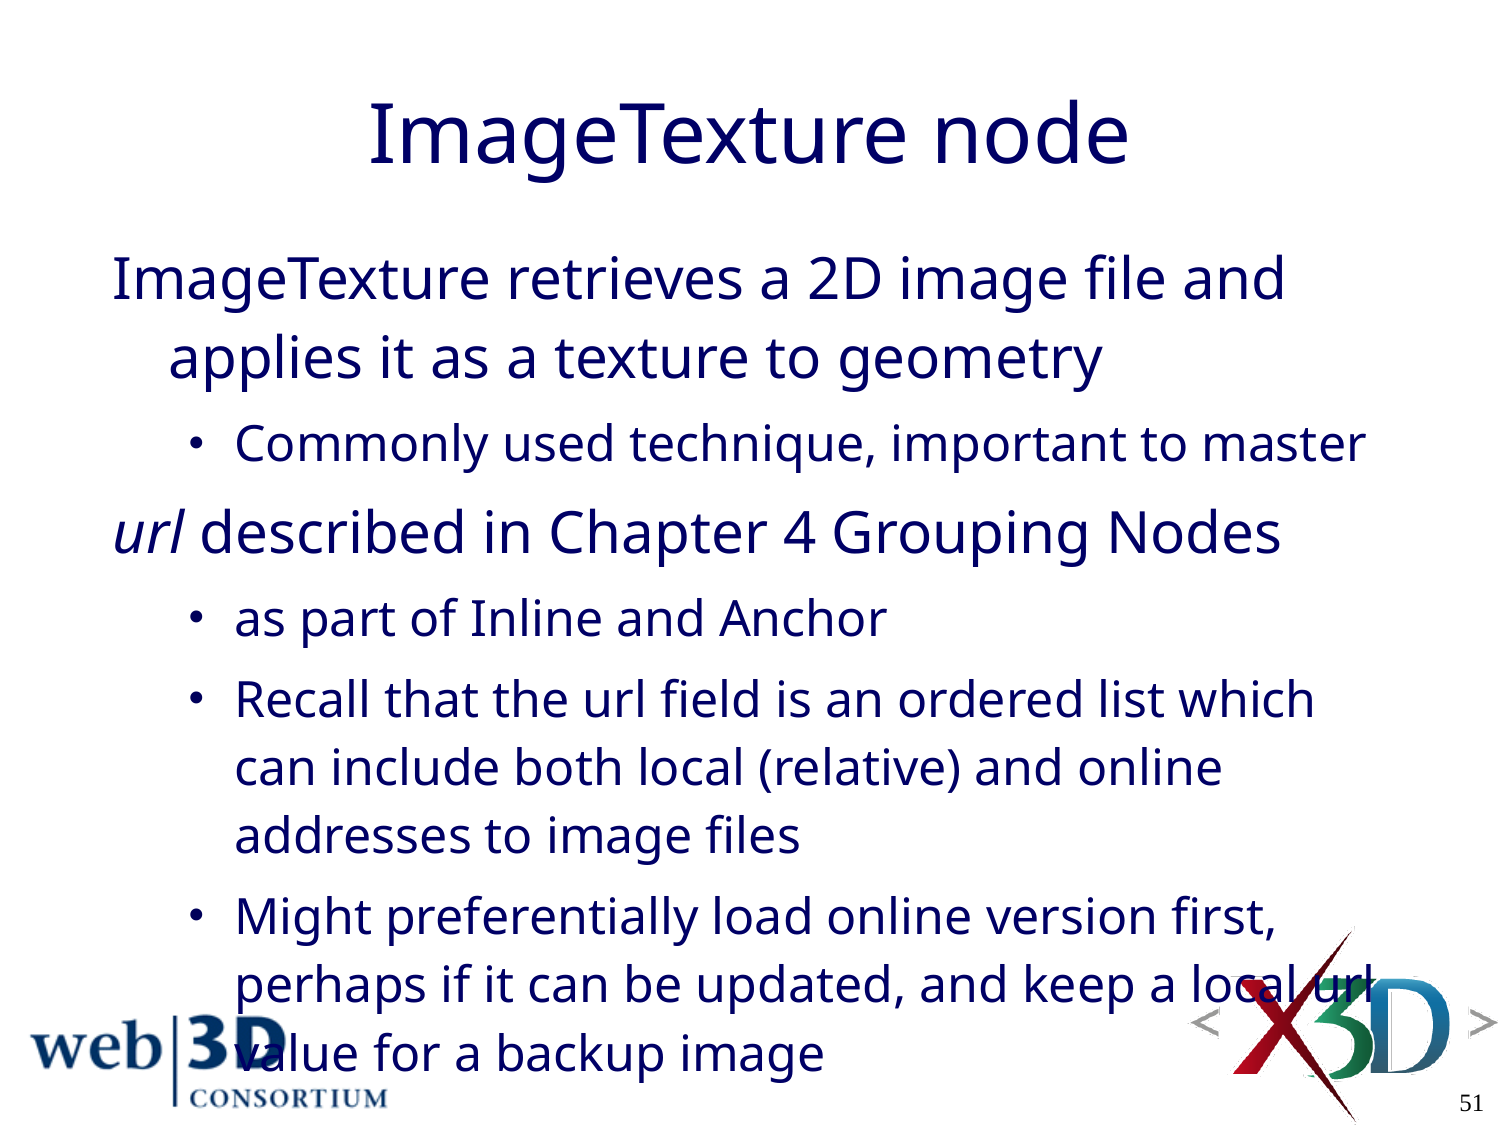

# ImageTexture node
ImageTexture retrieves a 2D image file and applies it as a texture to geometry
Commonly used technique, important to master
url described in Chapter 4 Grouping Nodes
as part of Inline and Anchor
Recall that the url field is an ordered list which can include both local (relative) and online addresses to image files
Might preferentially load online version first, perhaps if it can be updated, and keep a local url value for a backup image